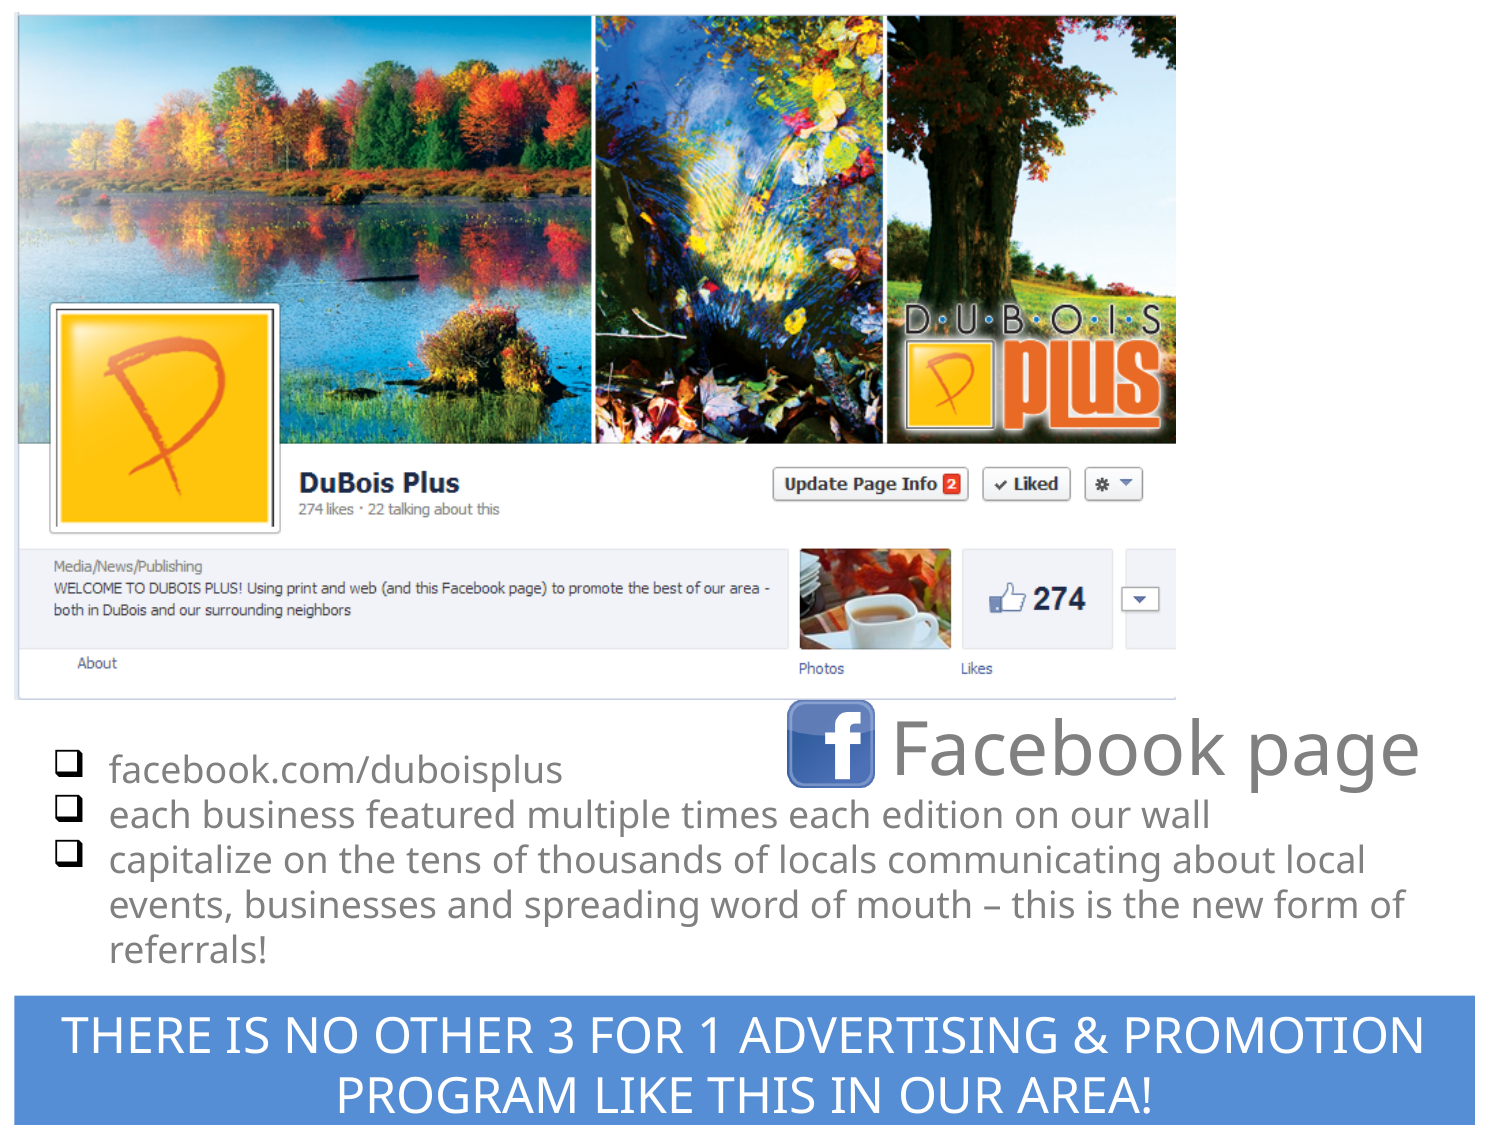

# Facebook page
facebook.com/duboisplus
each business featured multiple times each edition on our wall
capitalize on the tens of thousands of locals communicating about local events, businesses and spreading word of mouth – this is the new form of referrals!
THERE IS NO OTHER 3 FOR 1 ADVERTISING & PROMOTION PROGRAM LIKE THIS IN OUR AREA!